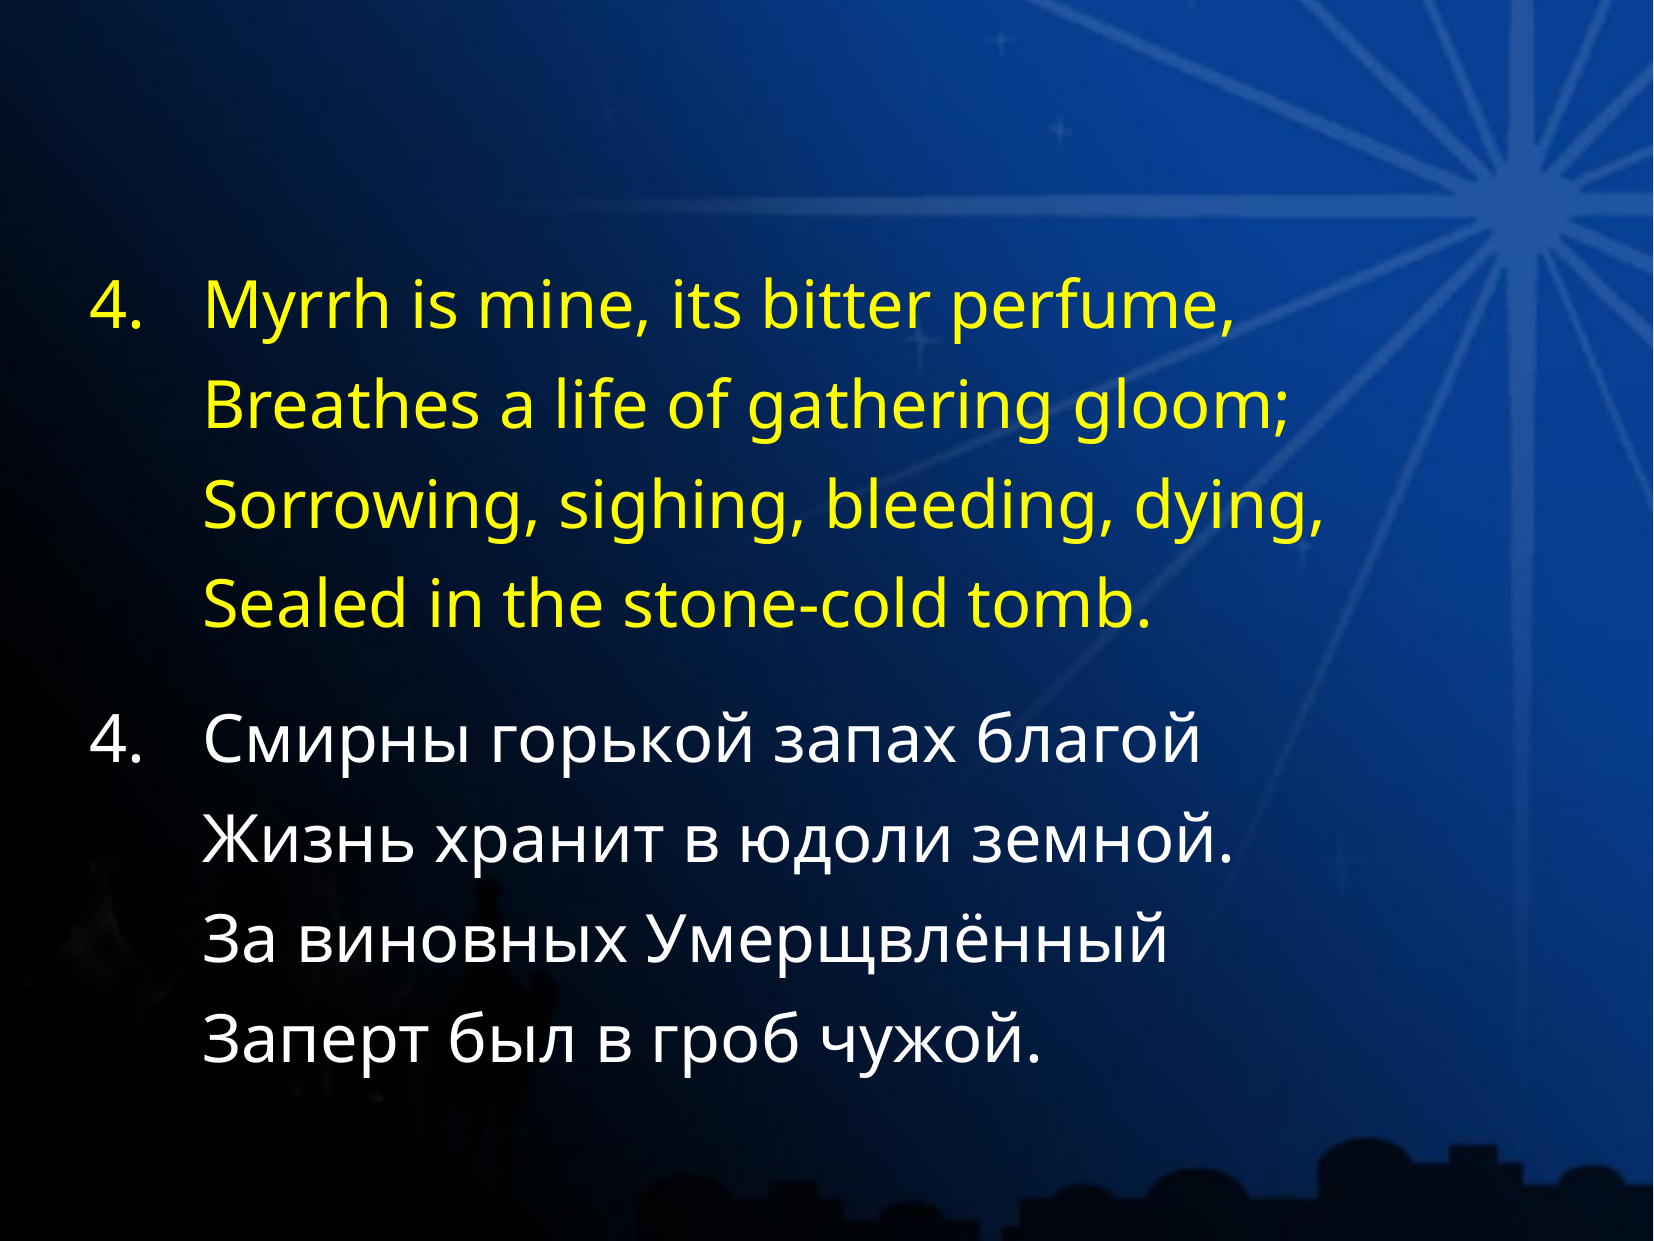

4.	Myrrh is mine, its bitter perfume,
	Breathes a life of gathering gloom;
	Sorrowing, sighing, bleeding, dying,
	Sealed in the stone-cold tomb.
4.	Смирны горькой запах благой
	Жизнь хранит в юдоли земной.
	За виновных Умерщвлённый
	Заперт был в гроб чужой.